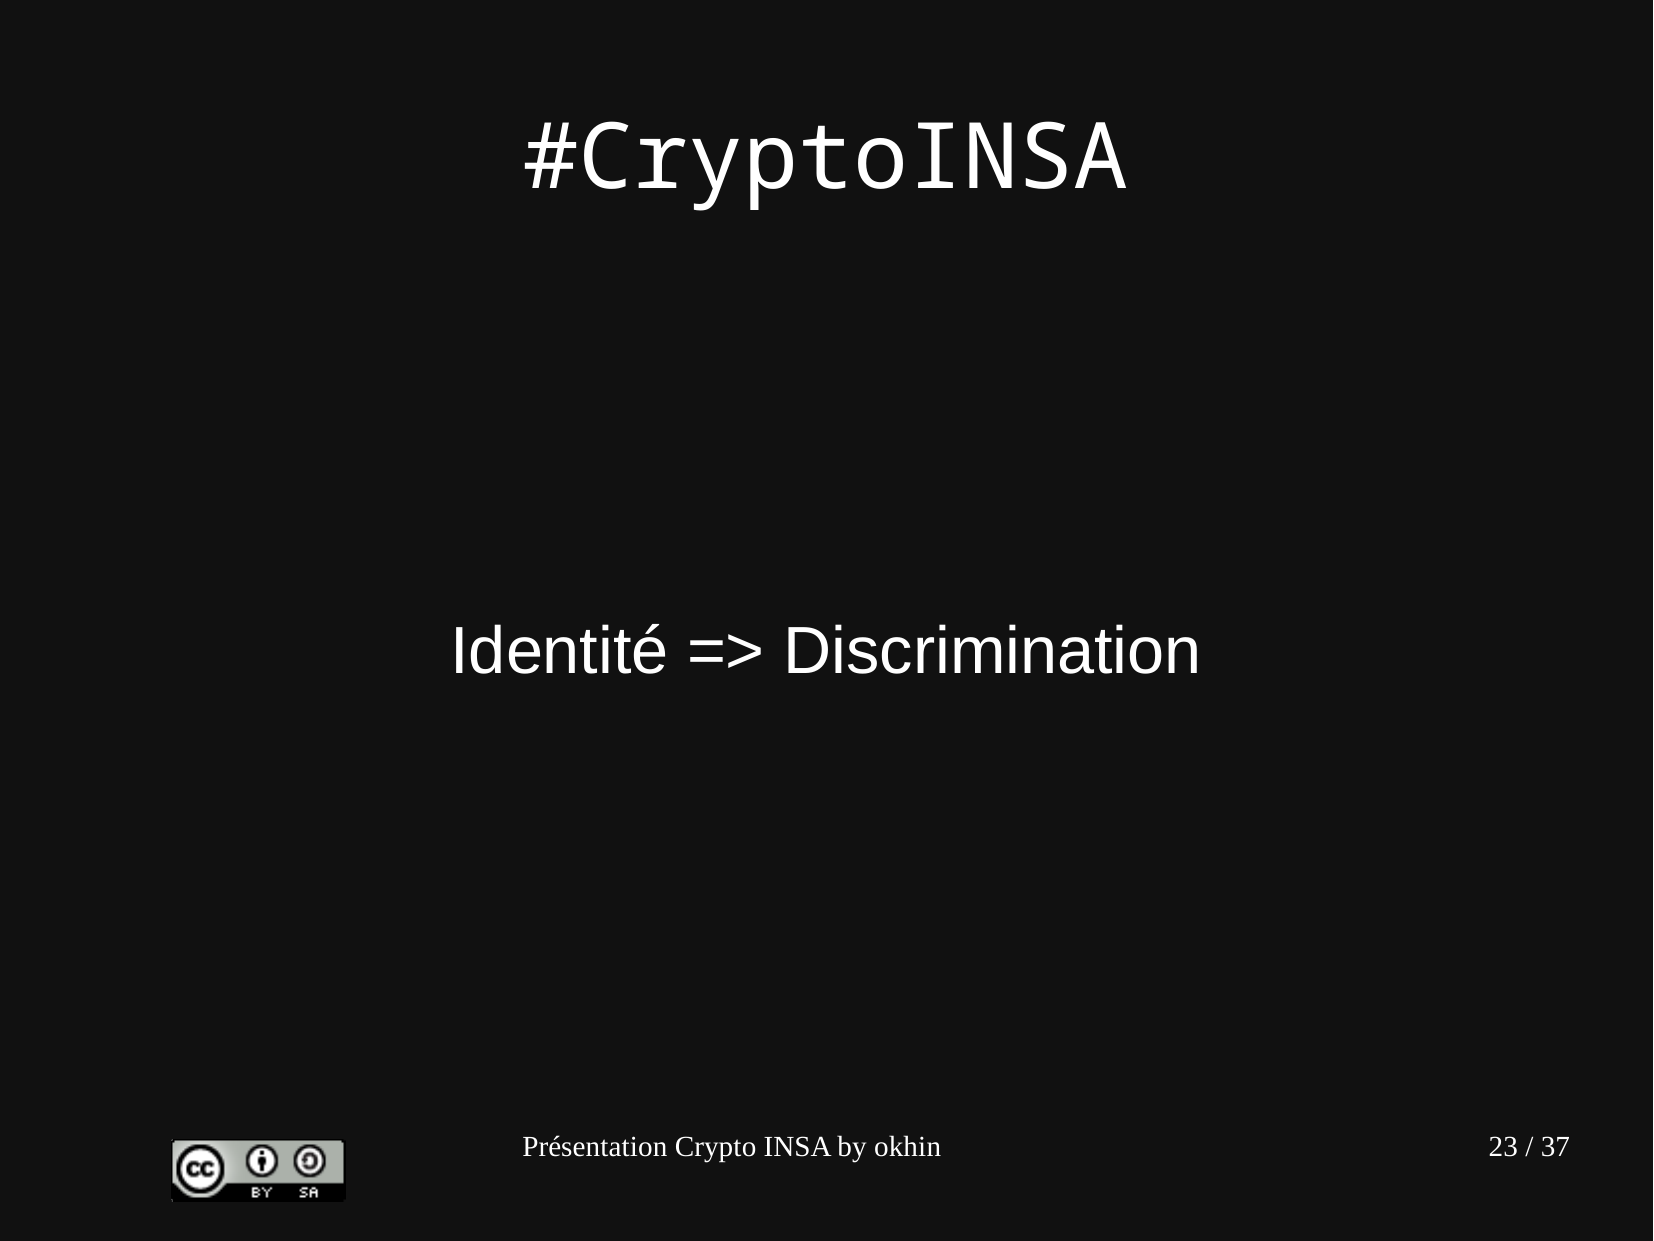

# #CryptoINSA
Identité => Discrimination
Présentation Crypto INSA by okhin
23